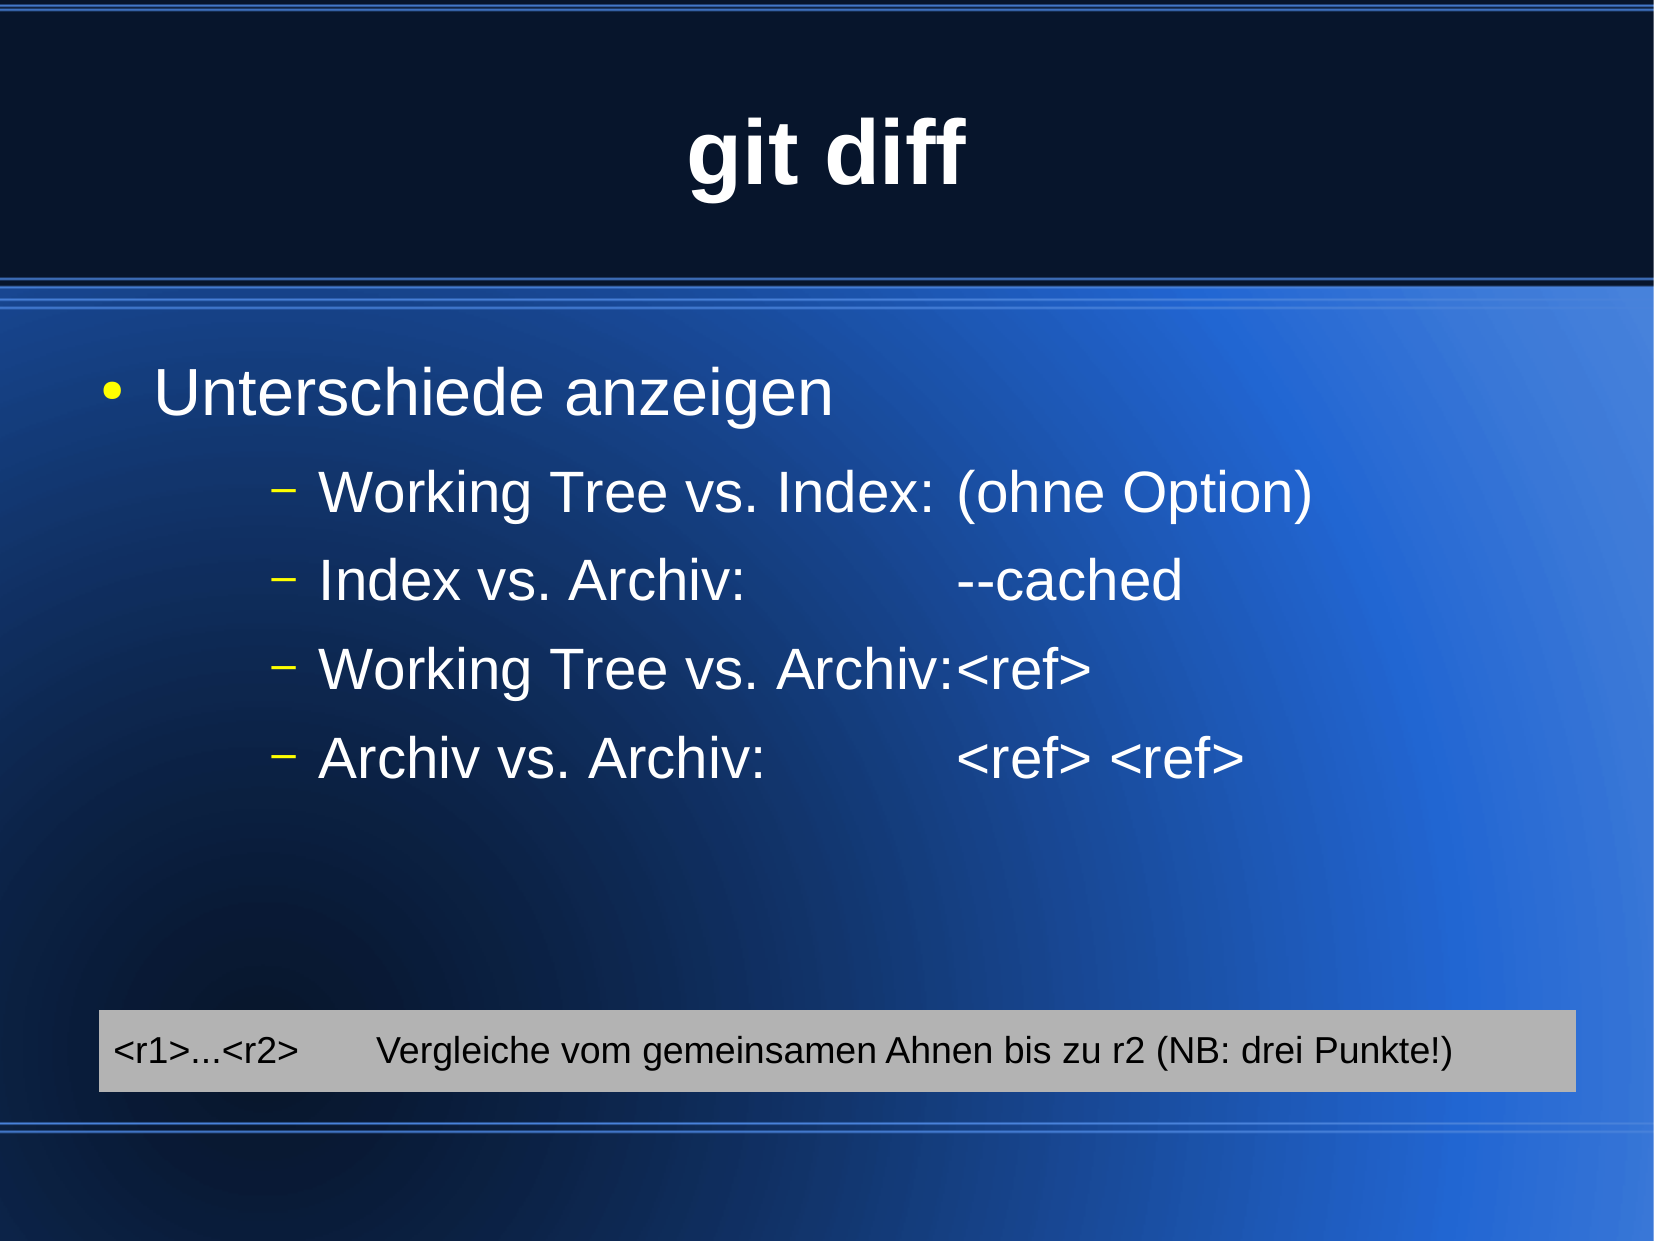

# git diff
Unterschiede anzeigen
Working Tree vs. Index:	(ohne Option)
Index vs. Archiv:			--cached
Working Tree vs. Archiv:	<ref>
Archiv vs. Archiv:			<ref> <ref>
| <r1>...<r2> | Vergleiche vom gemeinsamen Ahnen bis zu r2 (NB: drei Punkte!) |
| --- | --- |